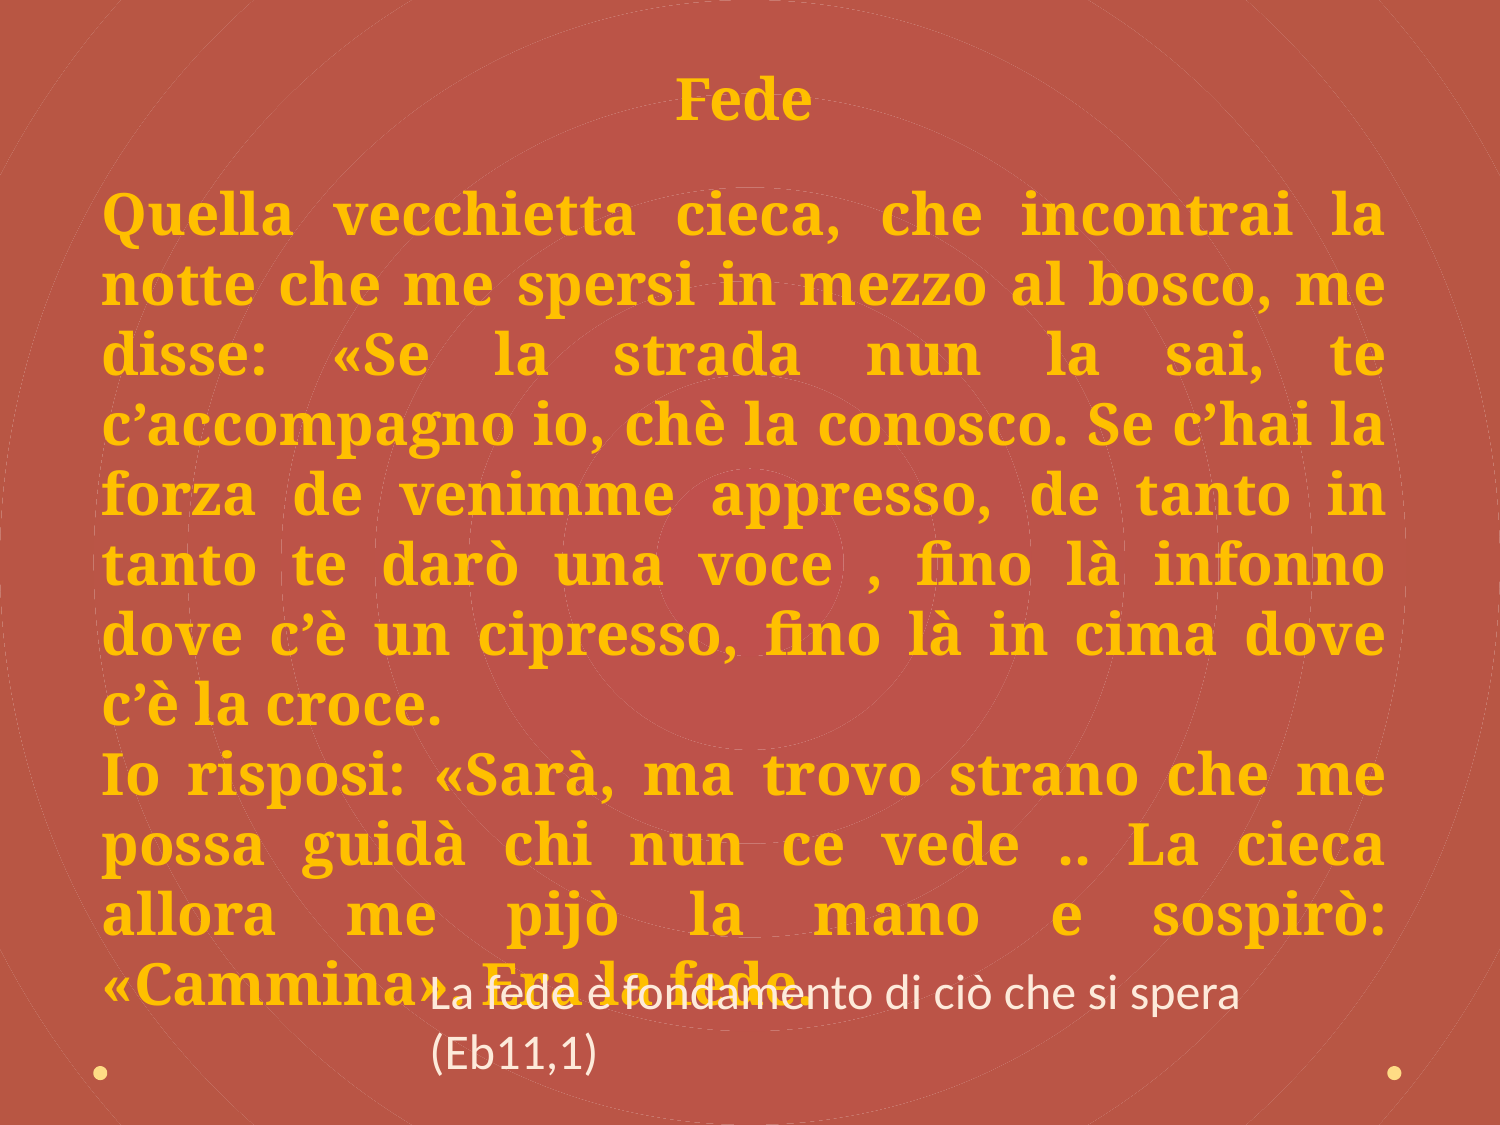

Fede
Quella vecchietta cieca, che incontrai la notte che me spersi in mezzo al bosco, me disse: «Se la strada nun la sai, te c’accompagno io, chè la conosco. Se c’hai la forza de venimme appresso, de tanto in tanto te darò una voce , fino là infonno dove c’è un cipresso, fino là in cima dove c’è la croce.
Io risposi: «Sarà, ma trovo strano che me possa guidà chi nun ce vede .. La cieca allora me pijò la mano e sospirò: «Cammina». Era la fede.
La fede è fondamento di ciò che si spera (Eb11,1)